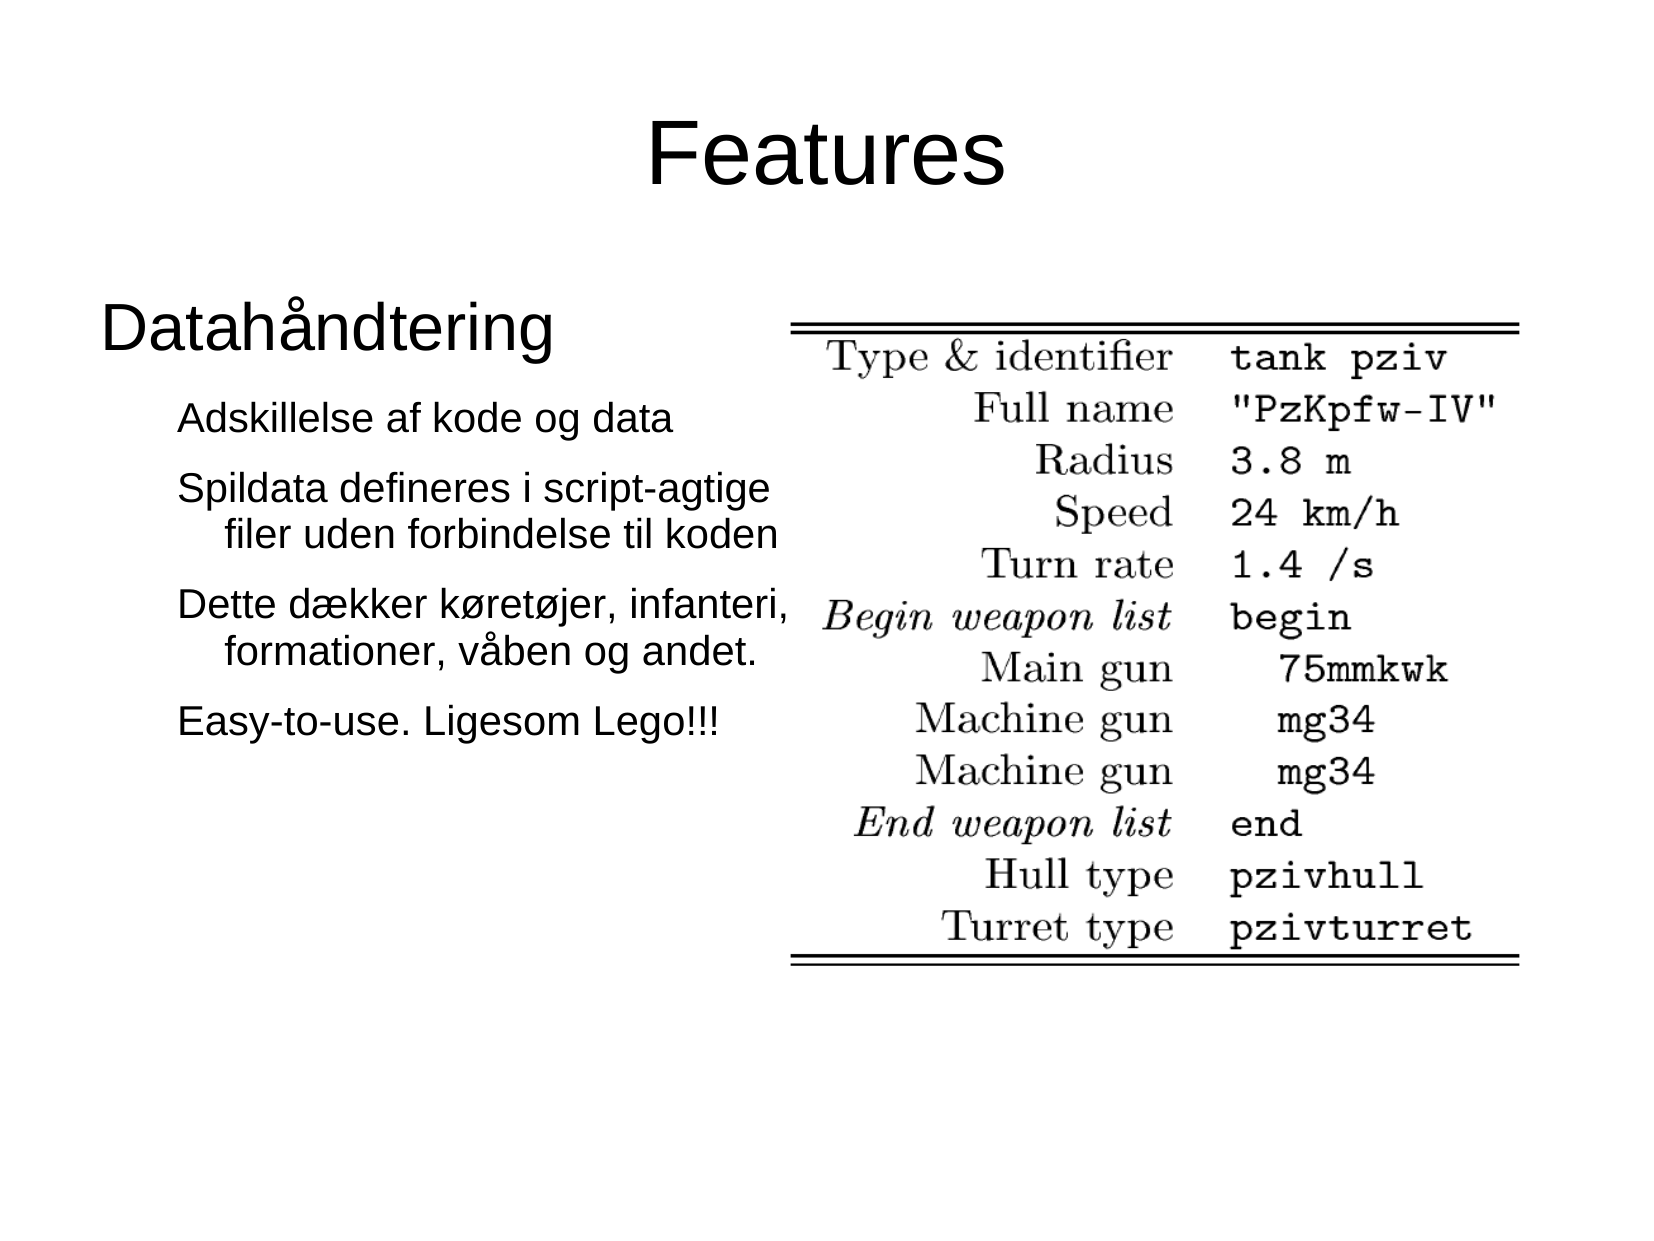

# Features
Datahåndtering
Adskillelse af kode og data
Spildata defineres i script-agtige filer uden forbindelse til koden
Dette dækker køretøjer, infanteri, formationer, våben og andet.
Easy-to-use. Ligesom Lego!!!